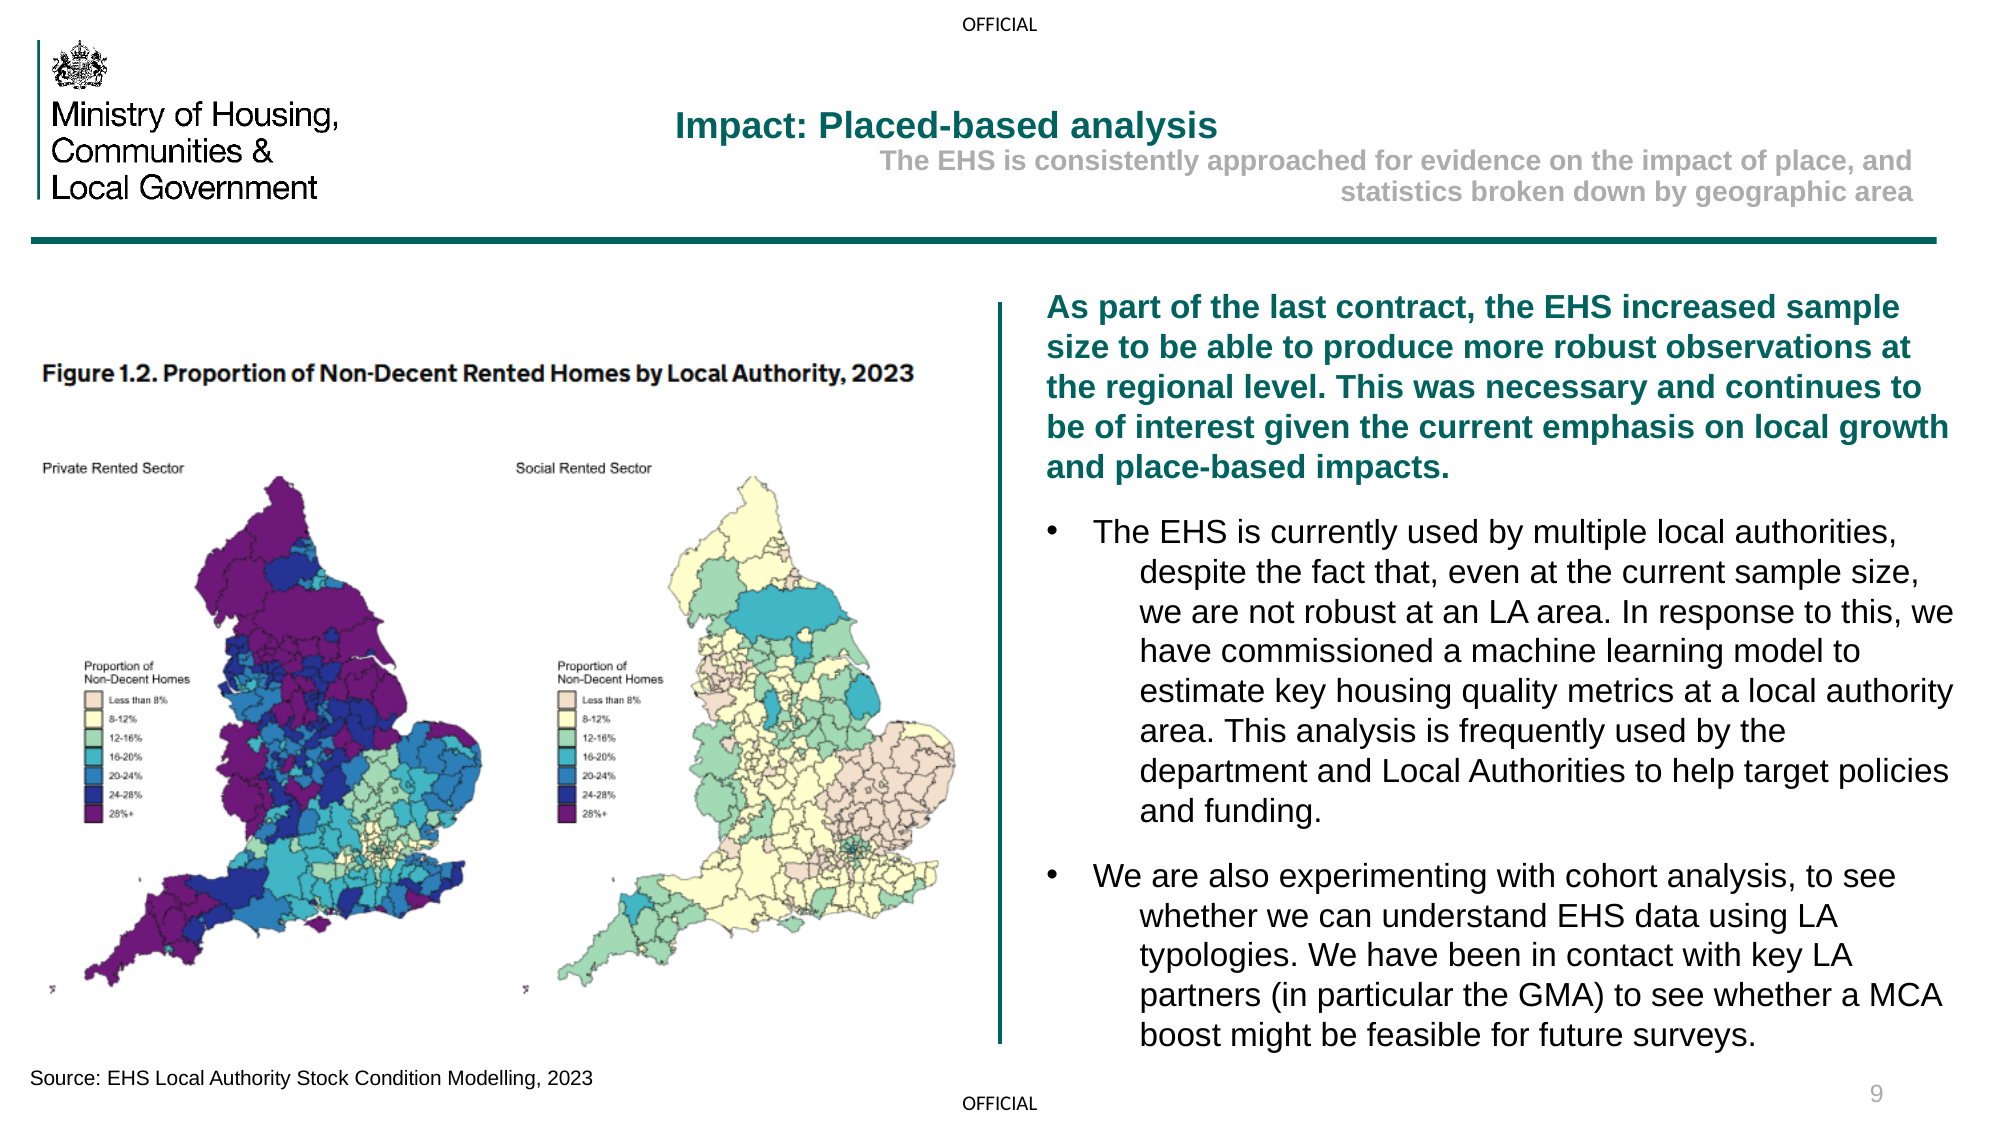

Impact: Placed-based analysis
The EHS is consistently approached for evidence on the impact of place, and statistics broken down by geographic area
# As part of the last contract, the EHS increased sample size to be able to produce more robust observations at the regional level. This was necessary and continues to be of interest given the current emphasis on local growth and place-based impacts.
The EHS is currently used by multiple local authorities, despite the fact that, even at the current sample size, we are not robust at an LA area. In response to this, we have commissioned a machine learning model to estimate key housing quality metrics at a local authority area. This analysis is frequently used by the department and Local Authorities to help target policies and funding.
We are also experimenting with cohort analysis, to see whether we can understand EHS data using LA typologies. We have been in contact with key LA partners (in particular the GMA) to see whether a MCA boost might be feasible for future surveys.
Source: EHS Local Authority Stock Condition Modelling, 2023